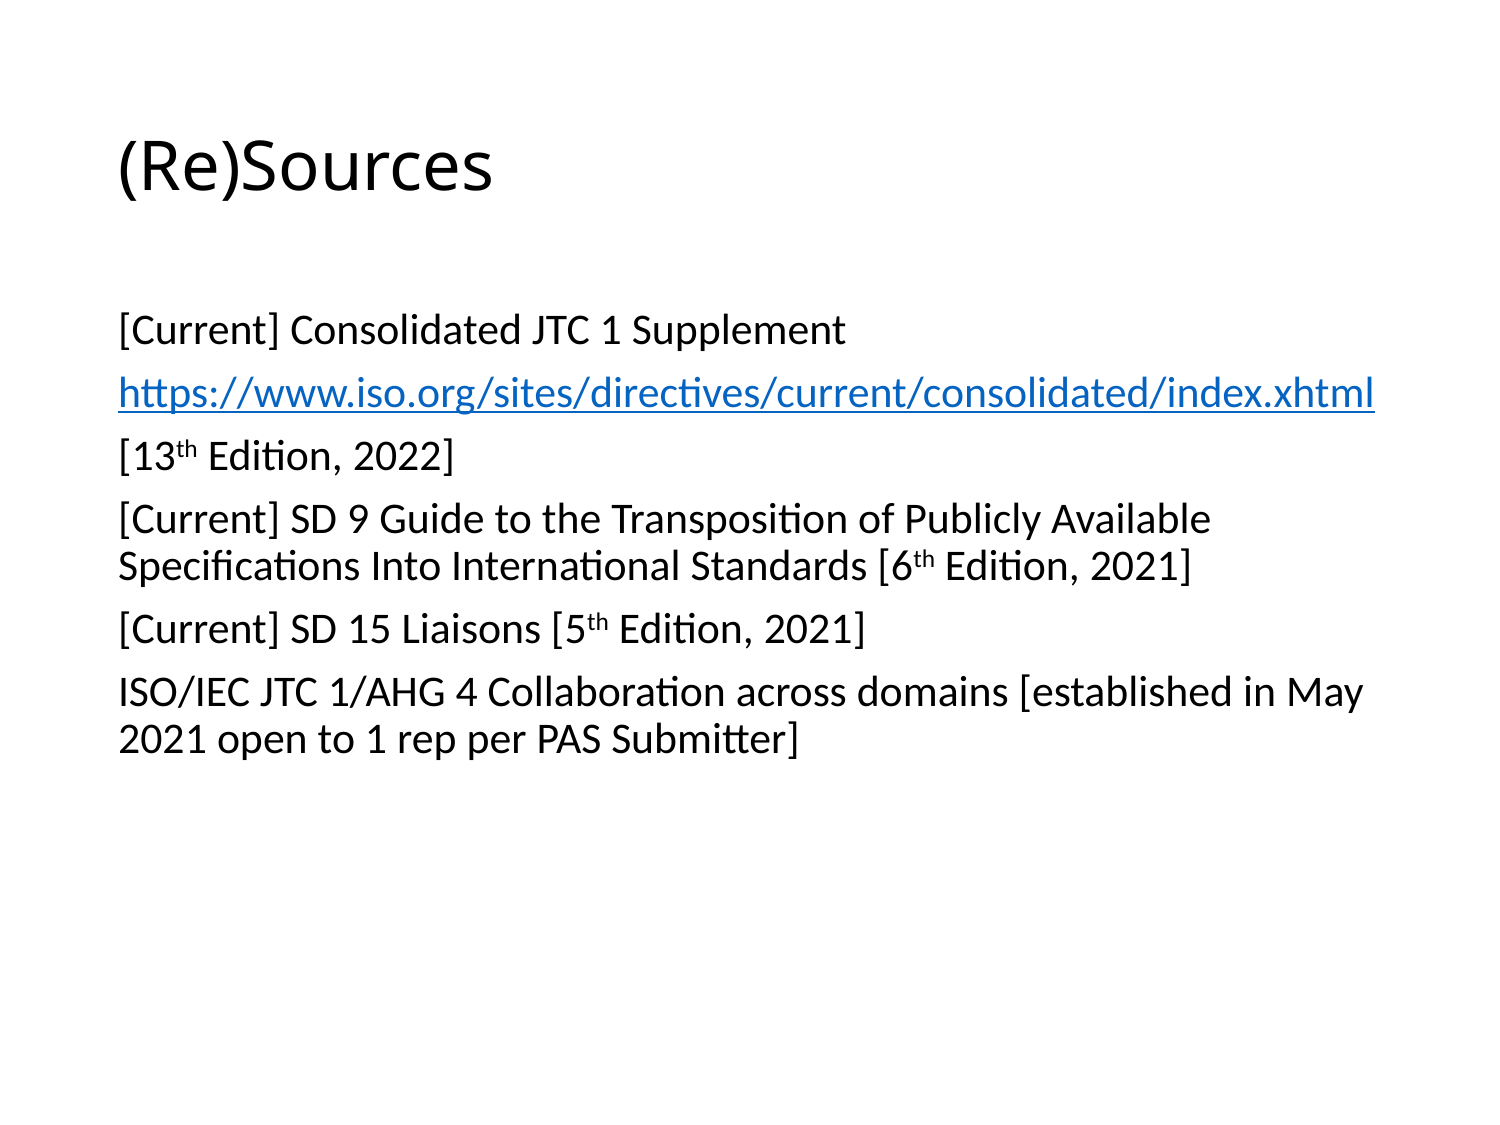

# (Re)Sources
[Current] Consolidated JTC 1 Supplement
https://www.iso.org/sites/directives/current/consolidated/index.xhtml
[13th Edition, 2022]
[Current] SD 9 Guide to the Transposition of Publicly Available Specifications Into International Standards [6th Edition, 2021]
[Current] SD 15 Liaisons [5th Edition, 2021]
ISO/IEC JTC 1/AHG 4 Collaboration across domains [established in May 2021 open to 1 rep per PAS Submitter]